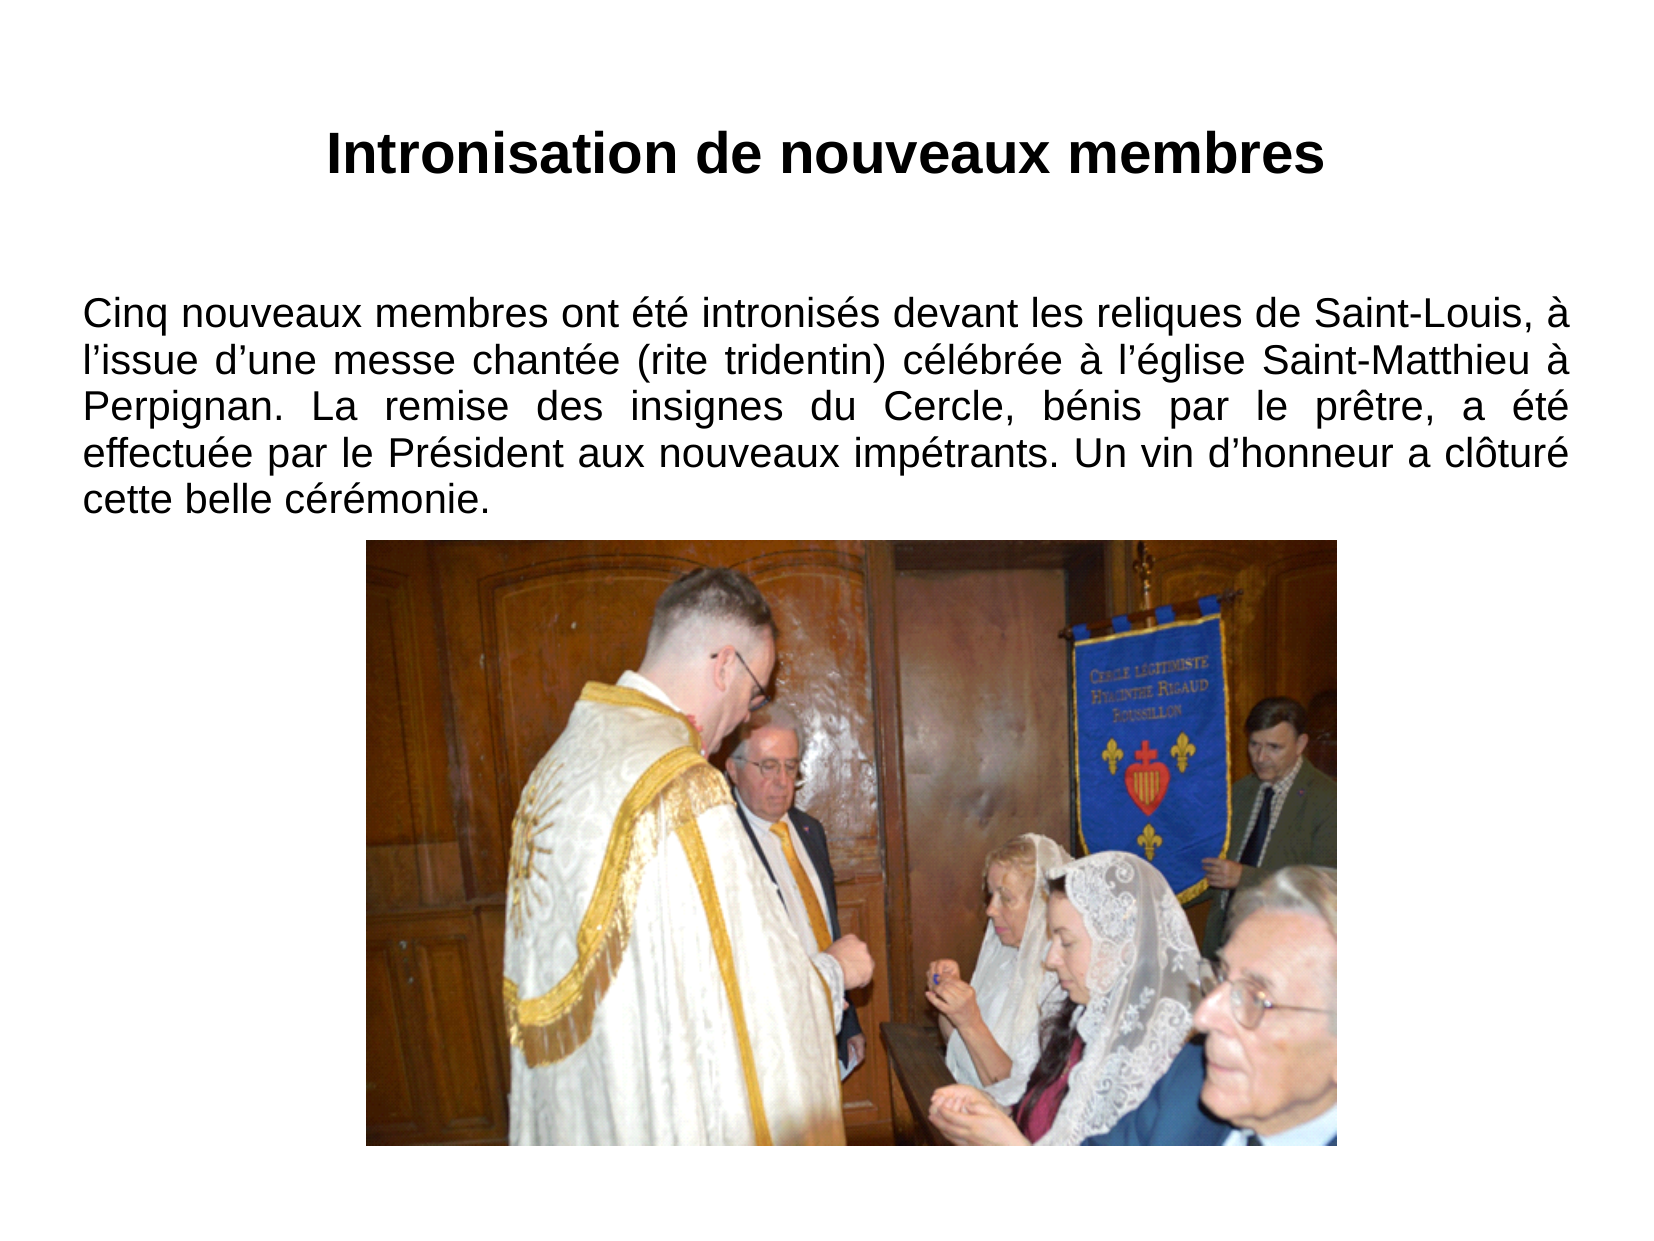

# Intronisation de nouveaux membres
Cinq nouveaux membres ont été intronisés devant les reliques de Saint-Louis, à l’issue d’une messe chantée (rite tridentin) célébrée à l’église Saint-Matthieu à Perpignan. La remise des insignes du Cercle, bénis par le prêtre, a été effectuée par le Président aux nouveaux impétrants. Un vin d’honneur a clôturé cette belle cérémonie.